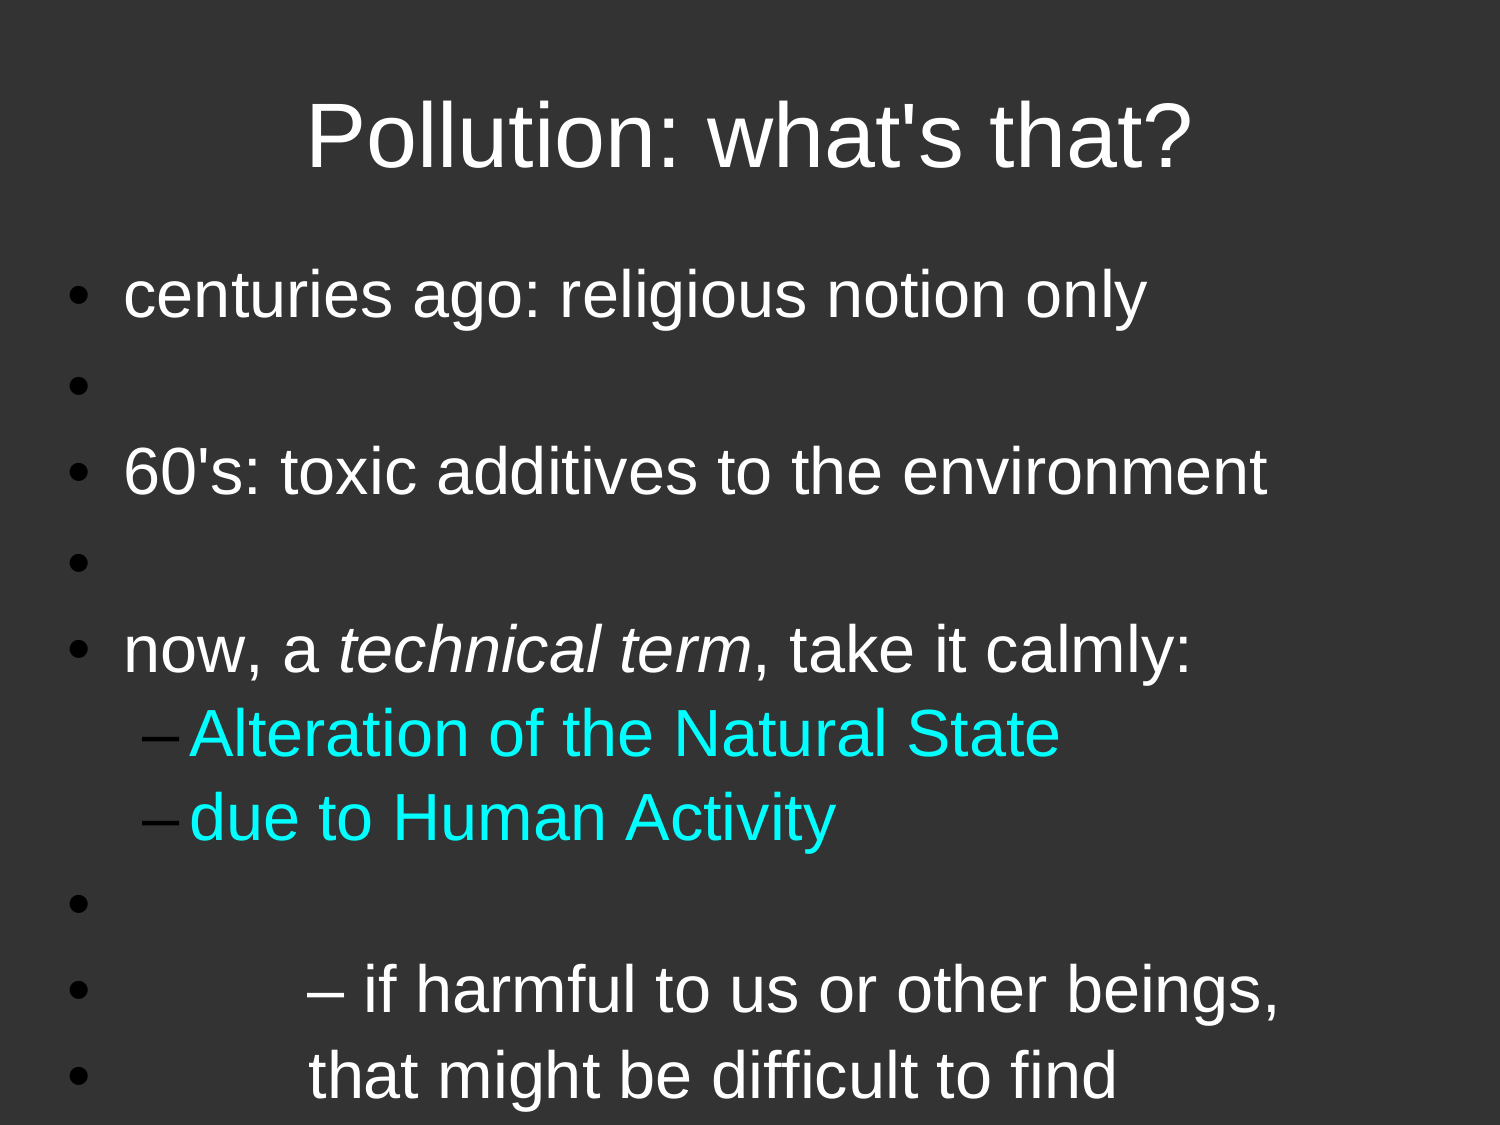

# Pollution: what's that?
centuries ago: religious notion only
60's: toxic additives to the environment
now, a technical term, take it calmly:
Alteration of the Natural State
due to Human Activity
 – if harmful to us or other beings,
 that might be difficult to find